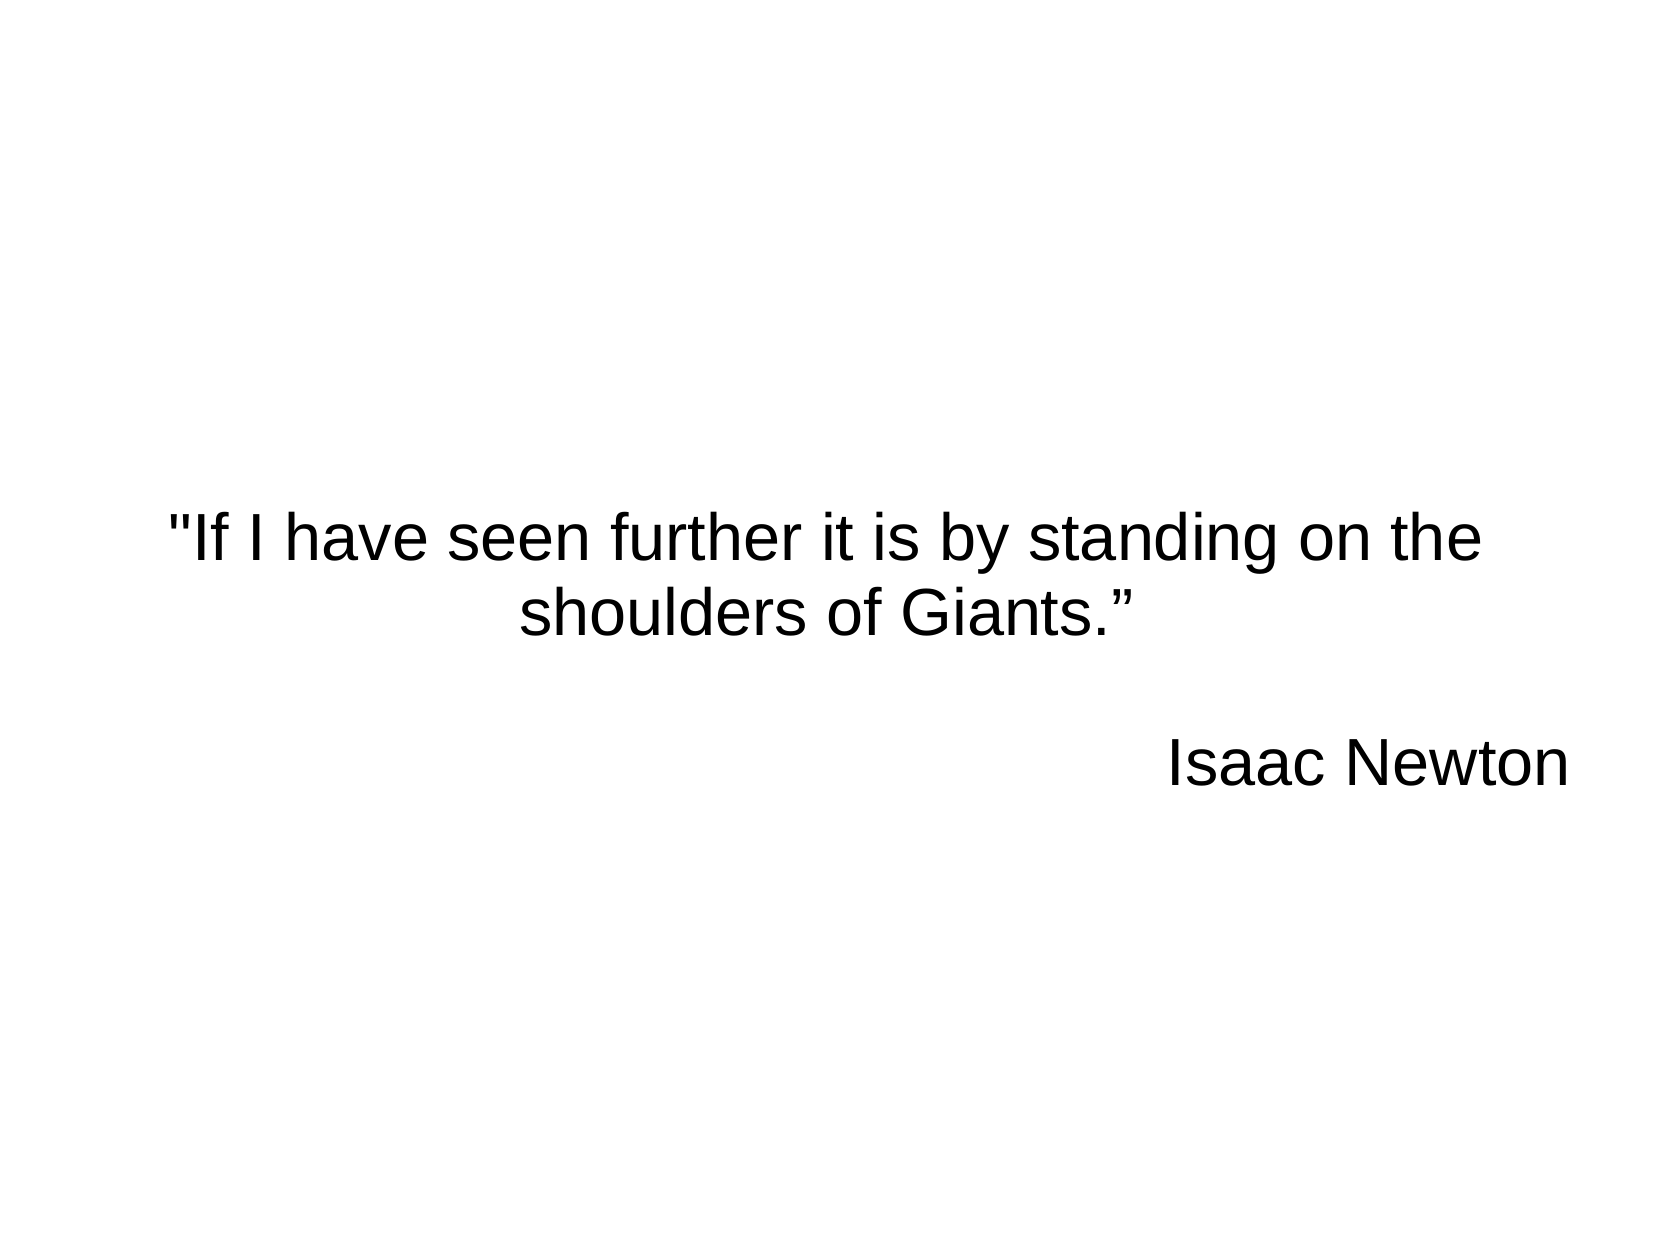

#
"If I have seen further it is by standing on the shoulders of Giants.”
Isaac Newton